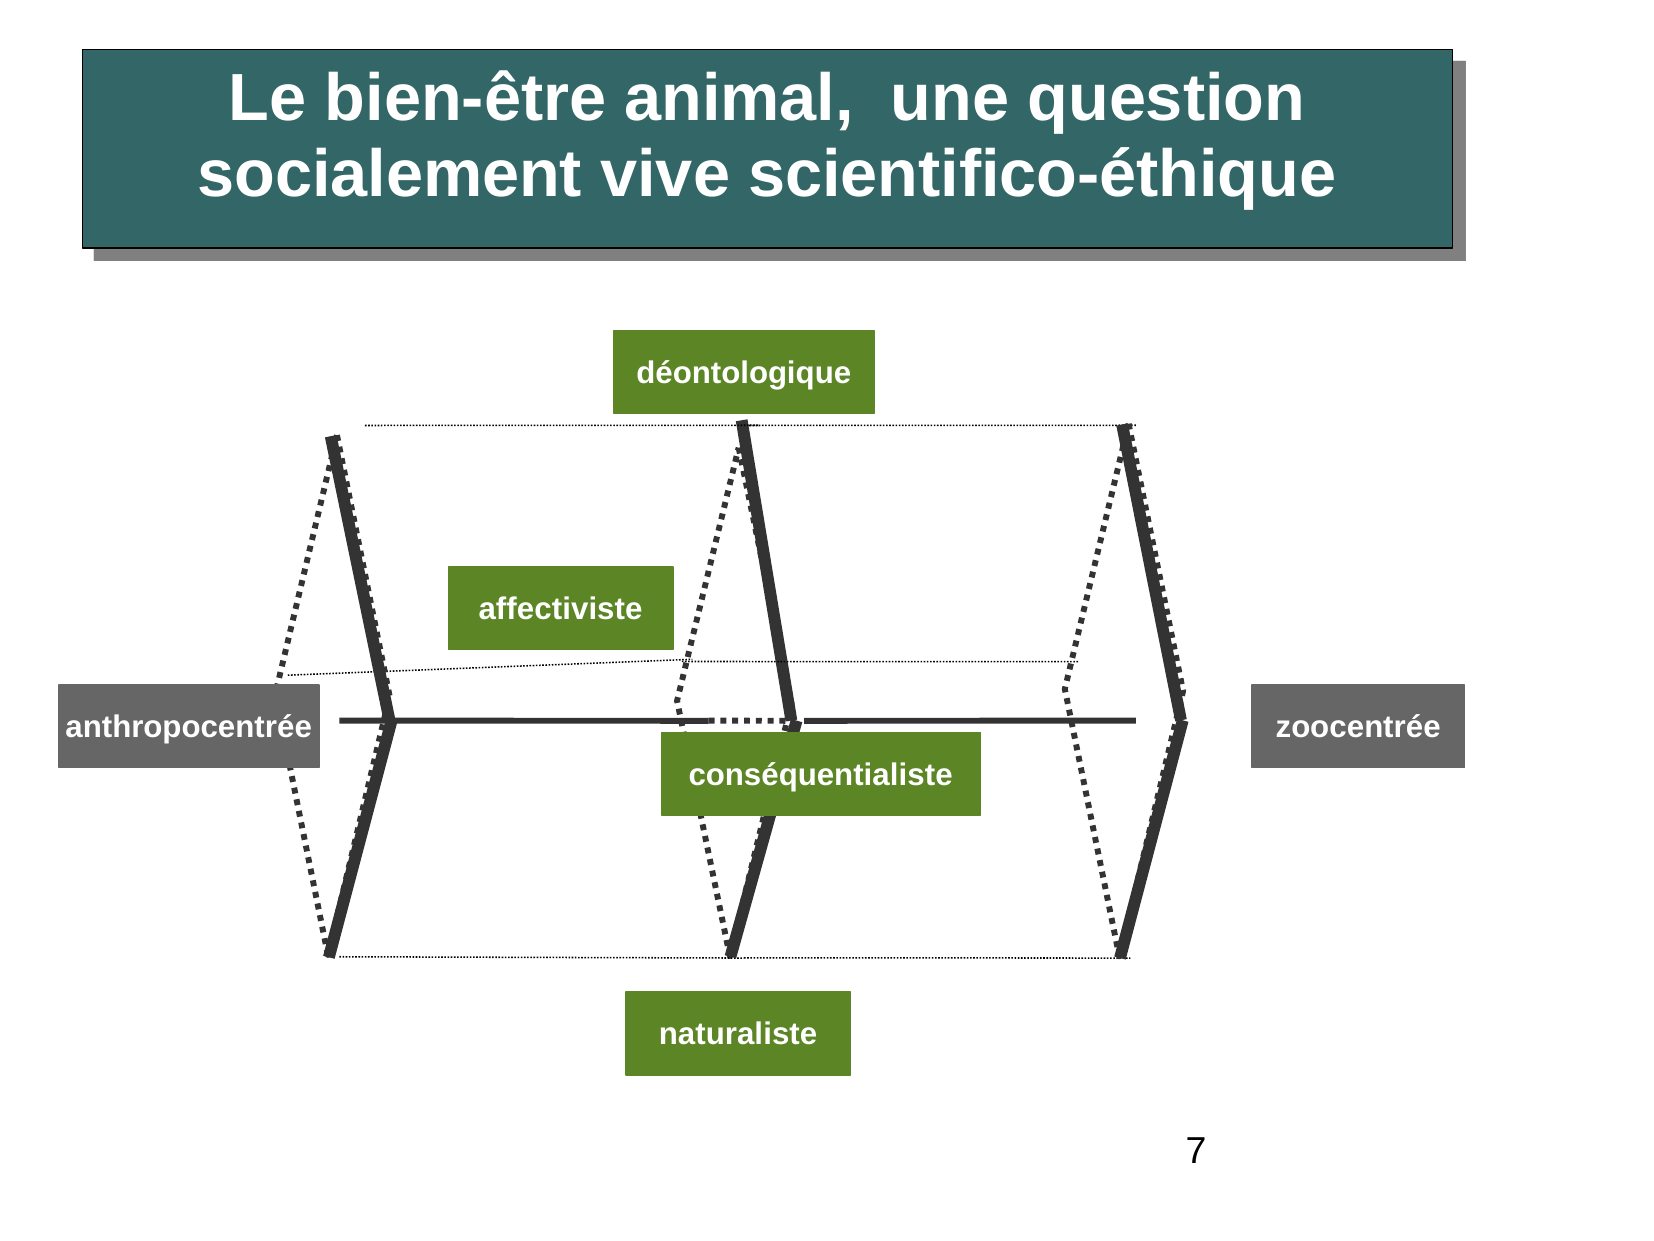

#
Le bien-être animal, une question socialement vive scientifico-éthique
déontologique
affectiviste
anthropocentrée
zoocentrée
conséquentialiste
naturaliste
7